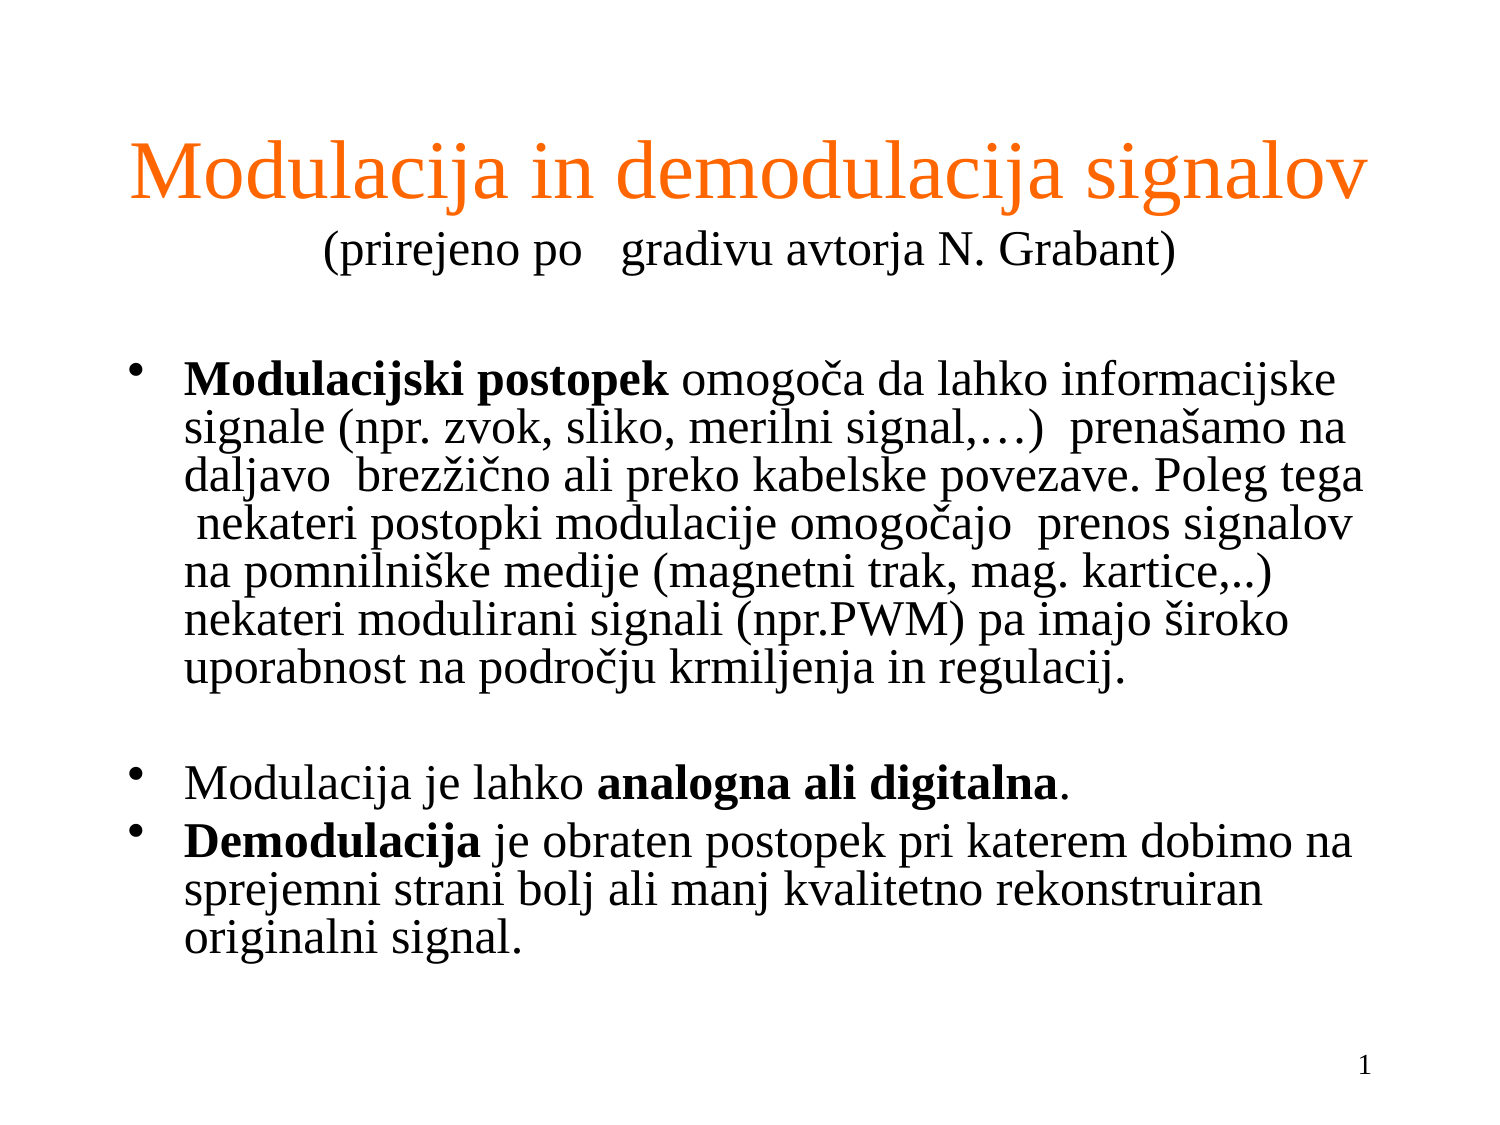

# Modulacija in demodulacija signalov (prirejeno po gradivu avtorja N. Grabant)
Modulacijski postopek omogoča da lahko informacijske signale (npr. zvok, sliko, merilni signal,…) prenašamo na daljavo brezžično ali preko kabelske povezave. Poleg tega nekateri postopki modulacije omogočajo prenos signalov na pomnilniške medije (magnetni trak, mag. kartice,..) nekateri modulirani signali (npr.PWM) pa imajo široko uporabnost na področju krmiljenja in regulacij.
Modulacija je lahko analogna ali digitalna.
Demodulacija je obraten postopek pri katerem dobimo na sprejemni strani bolj ali manj kvalitetno rekonstruiran originalni signal.